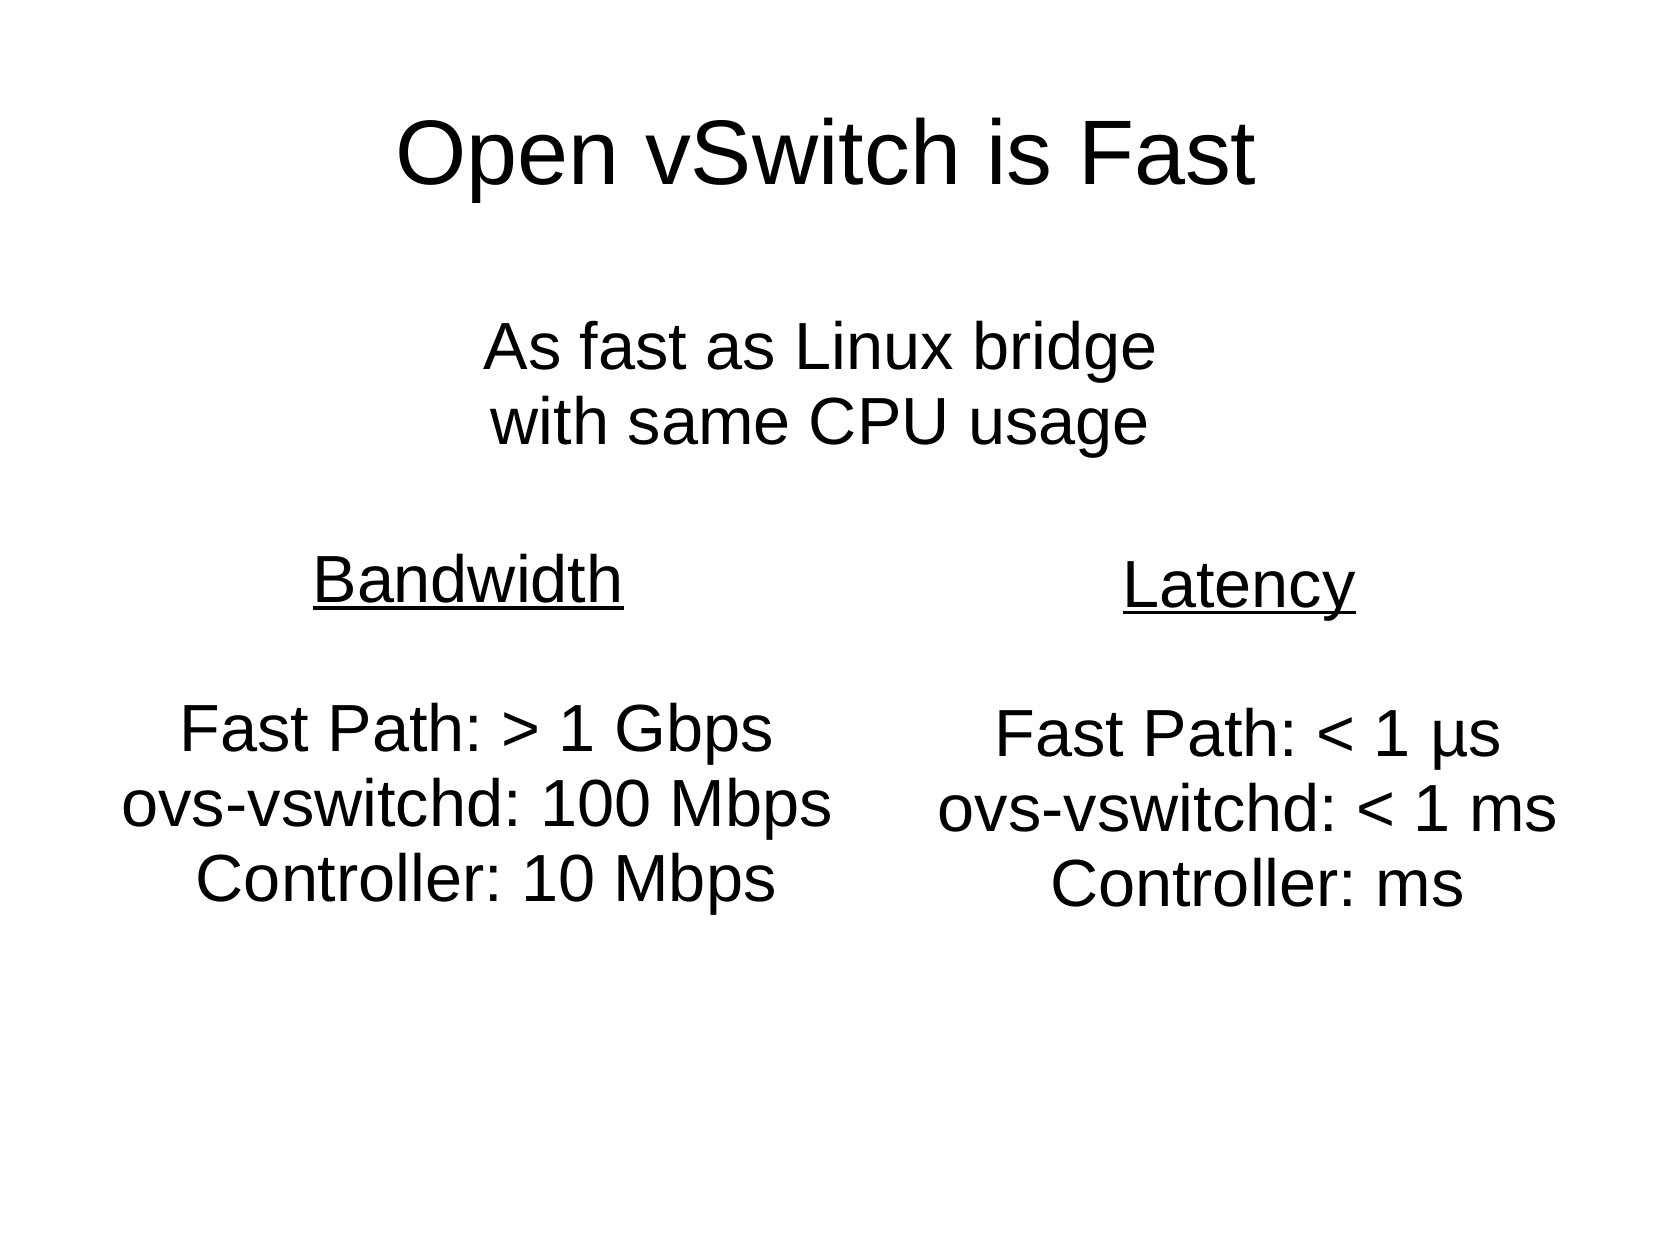

# Open vSwitch is Fast
As fast as Linux bridge
with same CPU usage
Bandwidth
 Fast Path: > 1 Gbps
 ovs-vswitchd: 100 Mbps
 Controller: 10 Mbps
Latency
 Fast Path: < 1 µs
 ovs-vswitchd: < 1 ms
 Controller: ms